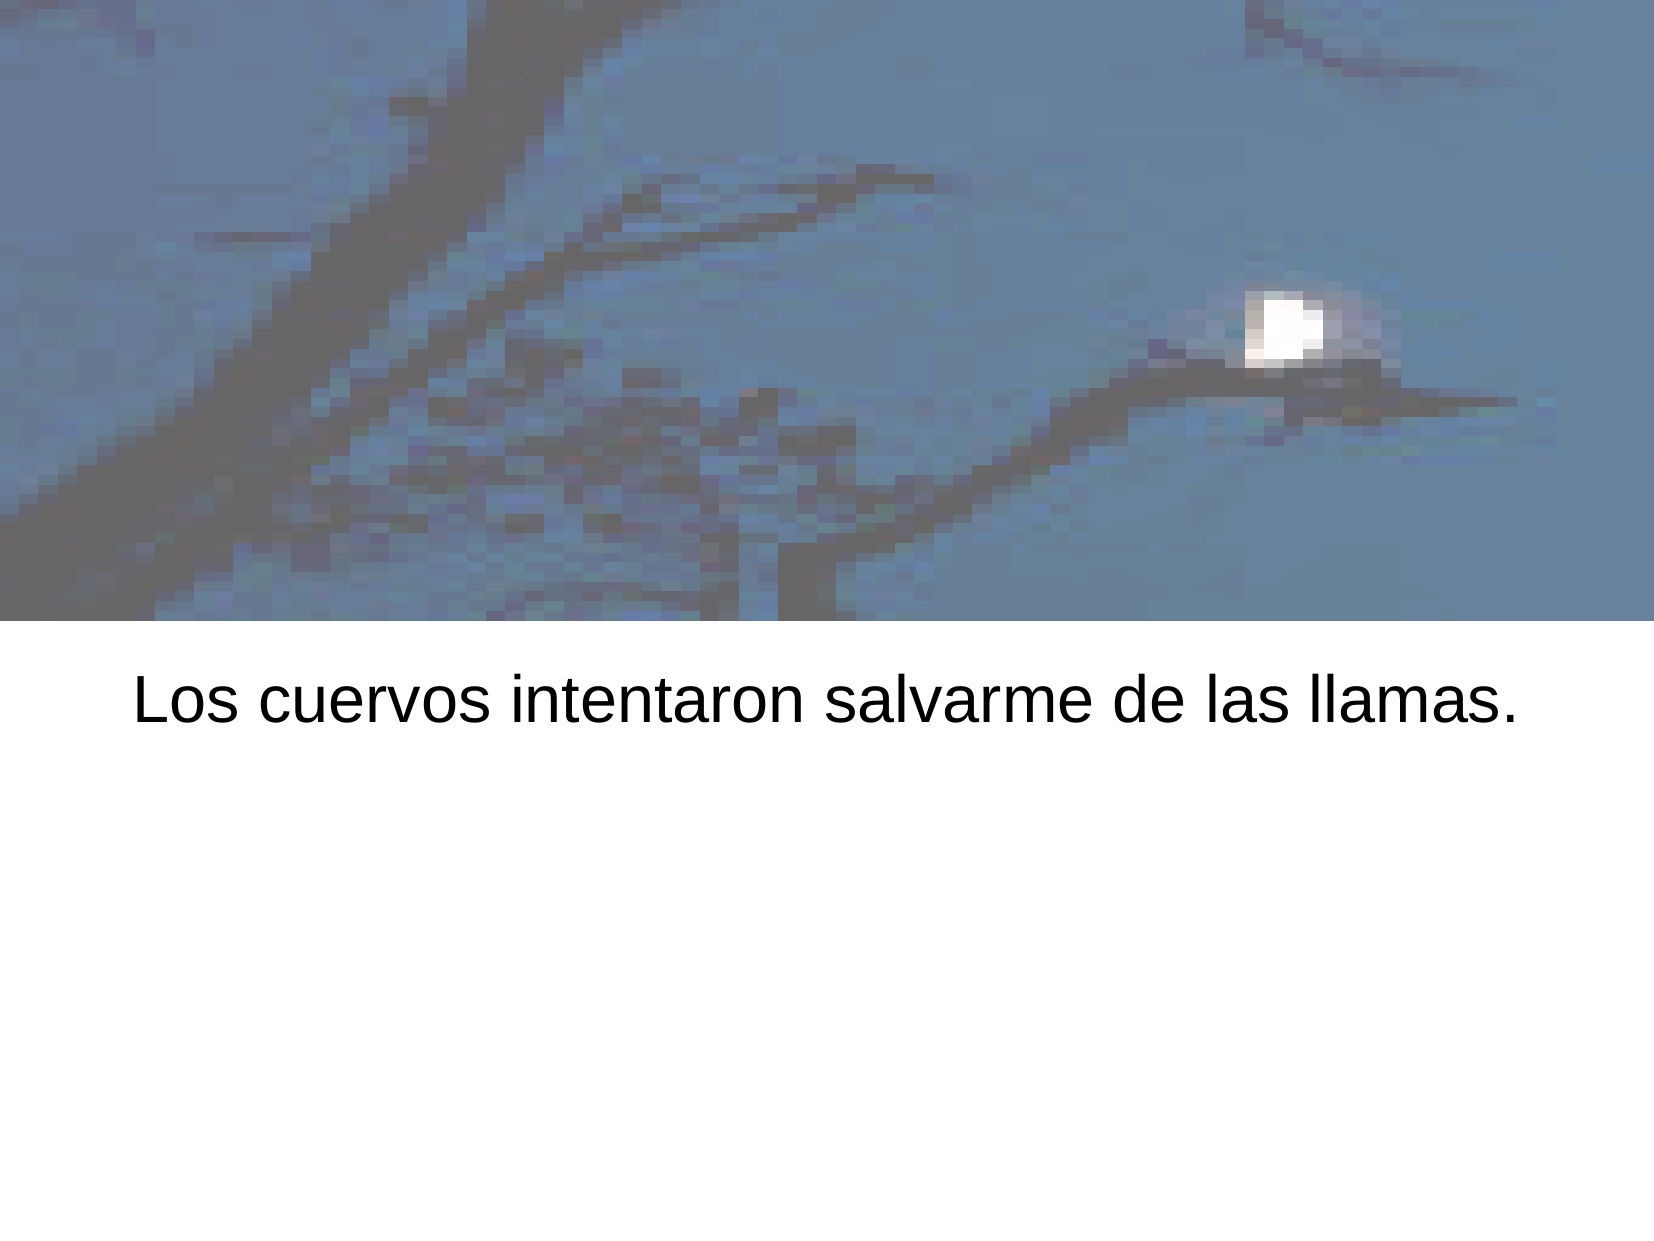

Los cuervos intentaron salvarme de las llamas.